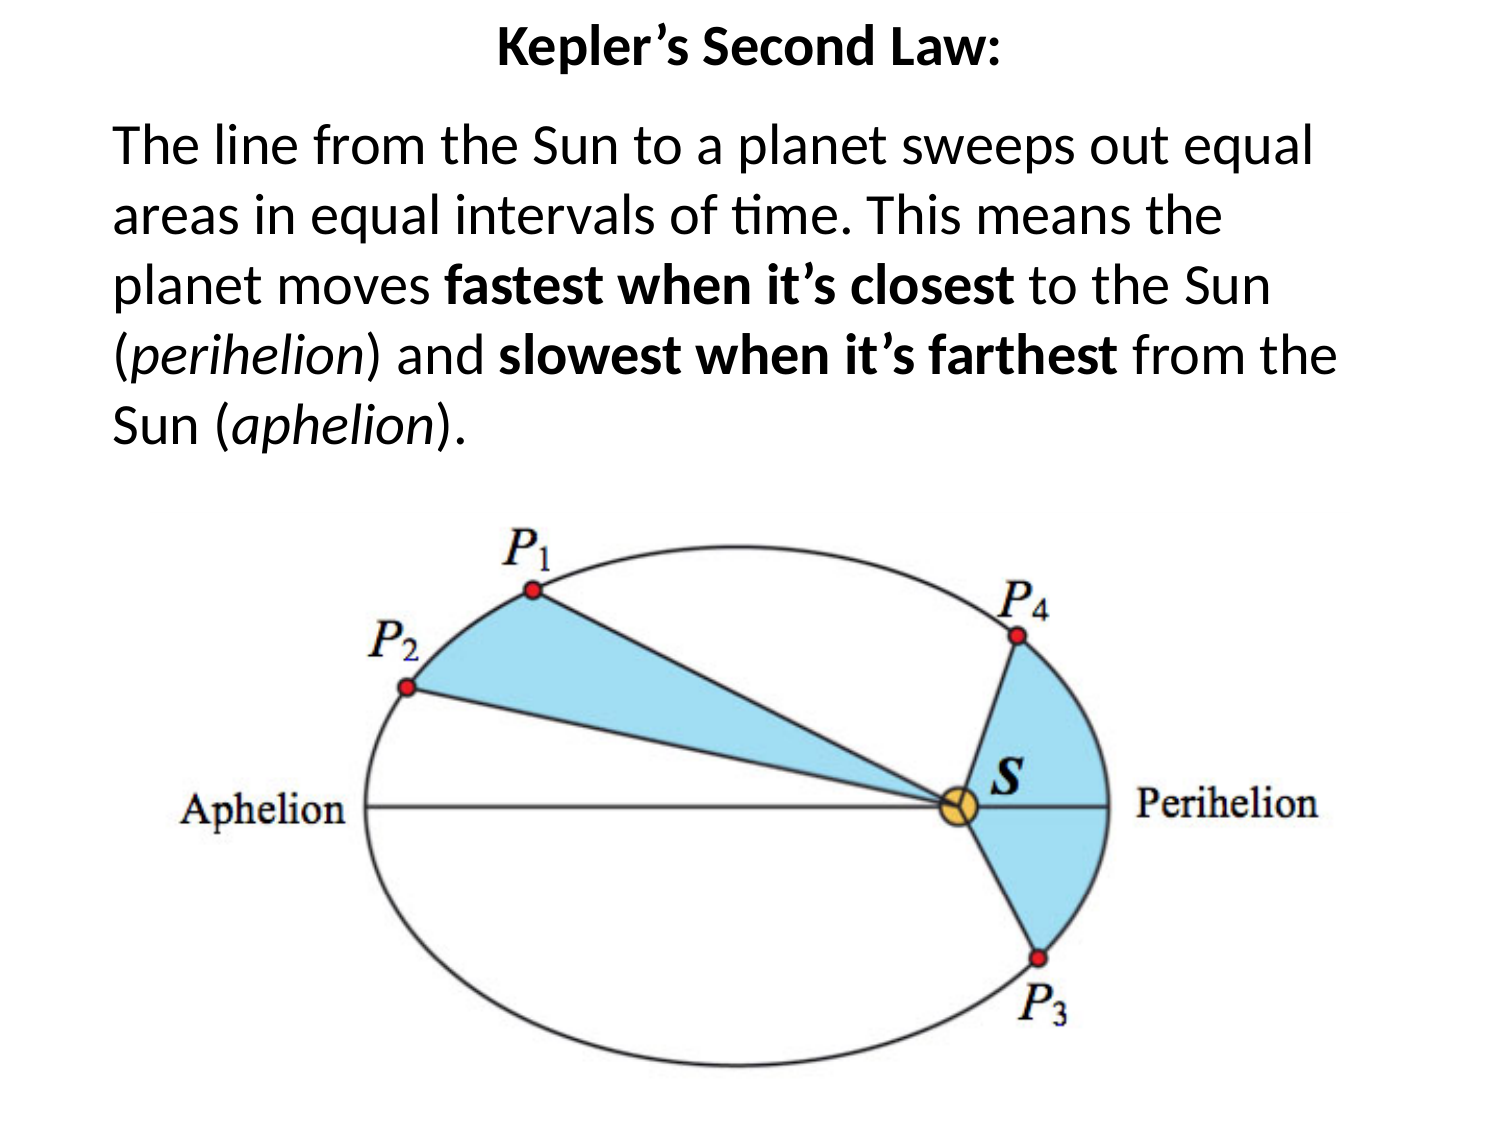

Kepler’s Second Law:
The line from the Sun to a planet sweeps out equal areas in equal intervals of time. This means the planet moves fastest when it’s closest to the Sun (perihelion) and slowest when it’s farthest from the Sun (aphelion).